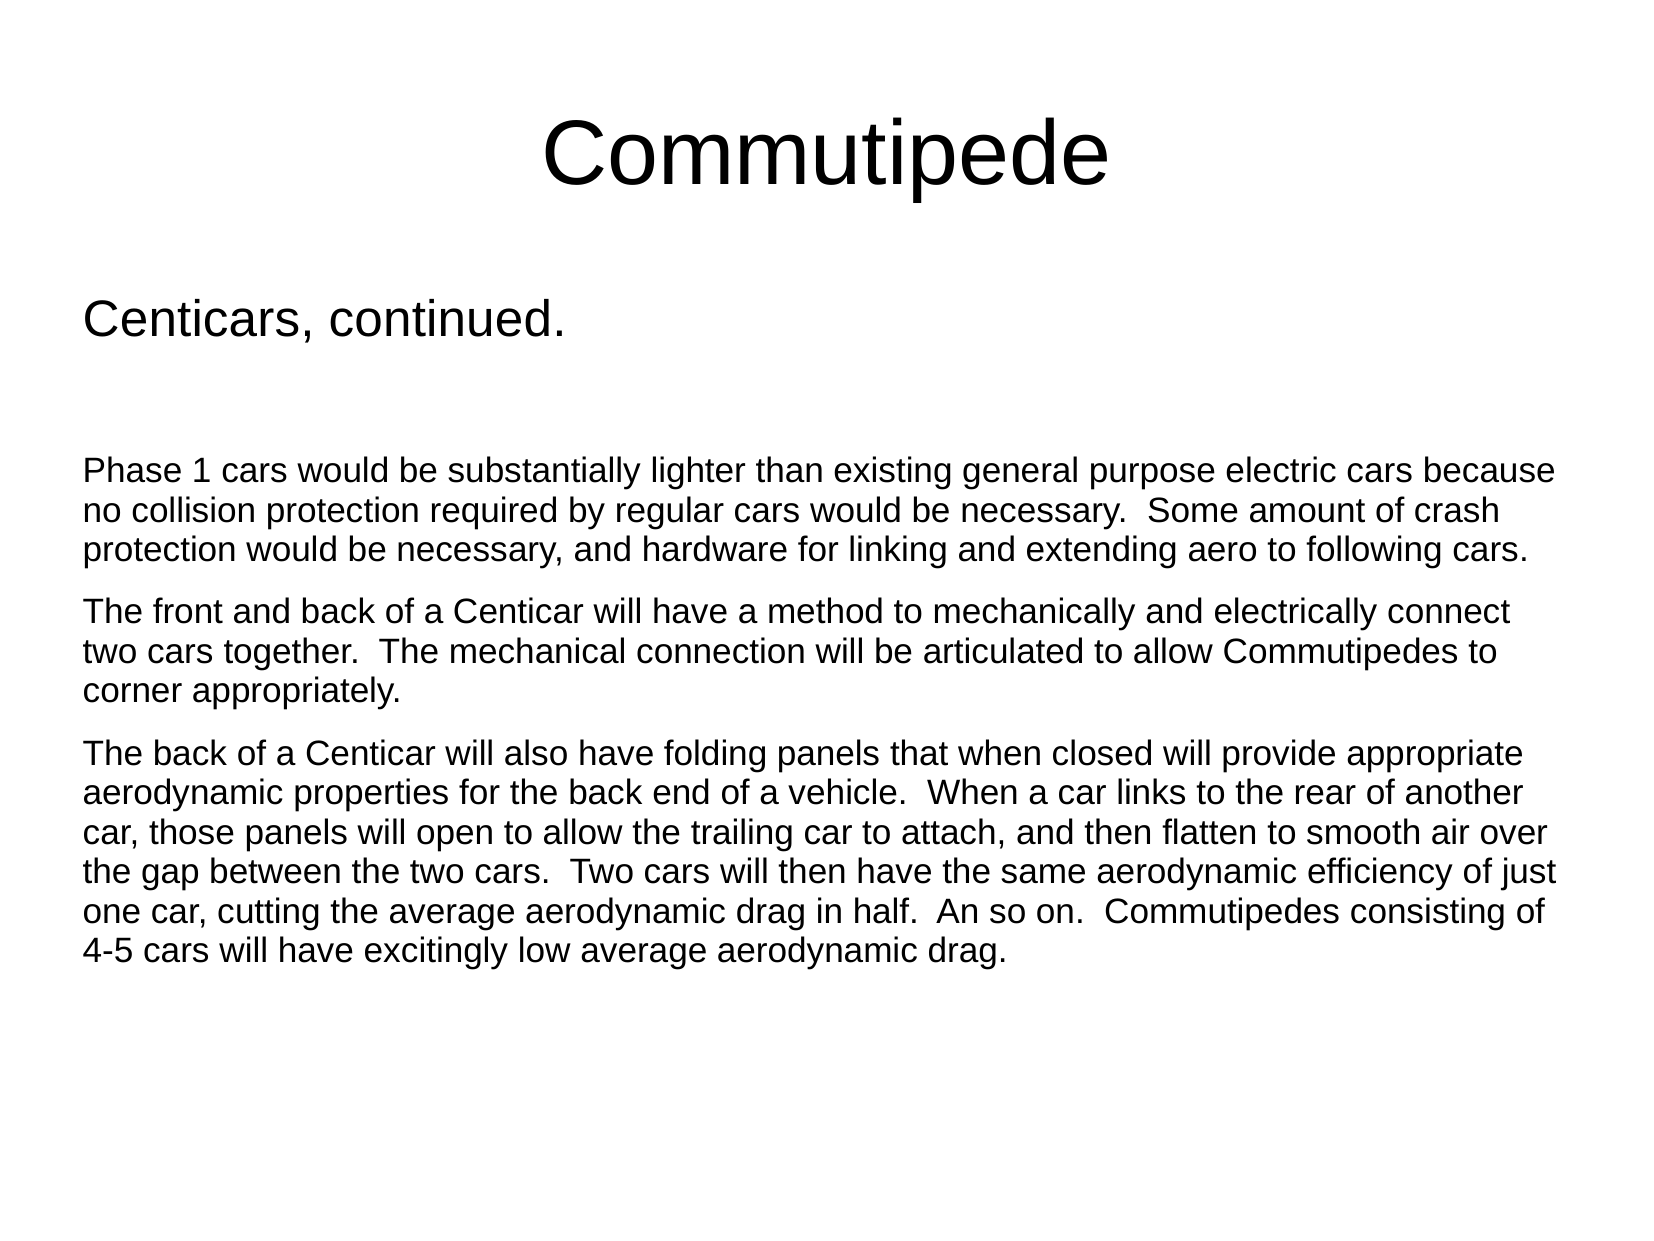

# Commutipede
Centicars, continued.
Phase 1 cars would be substantially lighter than existing general purpose electric cars because no collision protection required by regular cars would be necessary. Some amount of crash protection would be necessary, and hardware for linking and extending aero to following cars.
The front and back of a Centicar will have a method to mechanically and electrically connect two cars together. The mechanical connection will be articulated to allow Commutipedes to corner appropriately.
The back of a Centicar will also have folding panels that when closed will provide appropriate aerodynamic properties for the back end of a vehicle. When a car links to the rear of another car, those panels will open to allow the trailing car to attach, and then flatten to smooth air over the gap between the two cars. Two cars will then have the same aerodynamic efficiency of just one car, cutting the average aerodynamic drag in half. An so on. Commutipedes consisting of 4-5 cars will have excitingly low average aerodynamic drag.